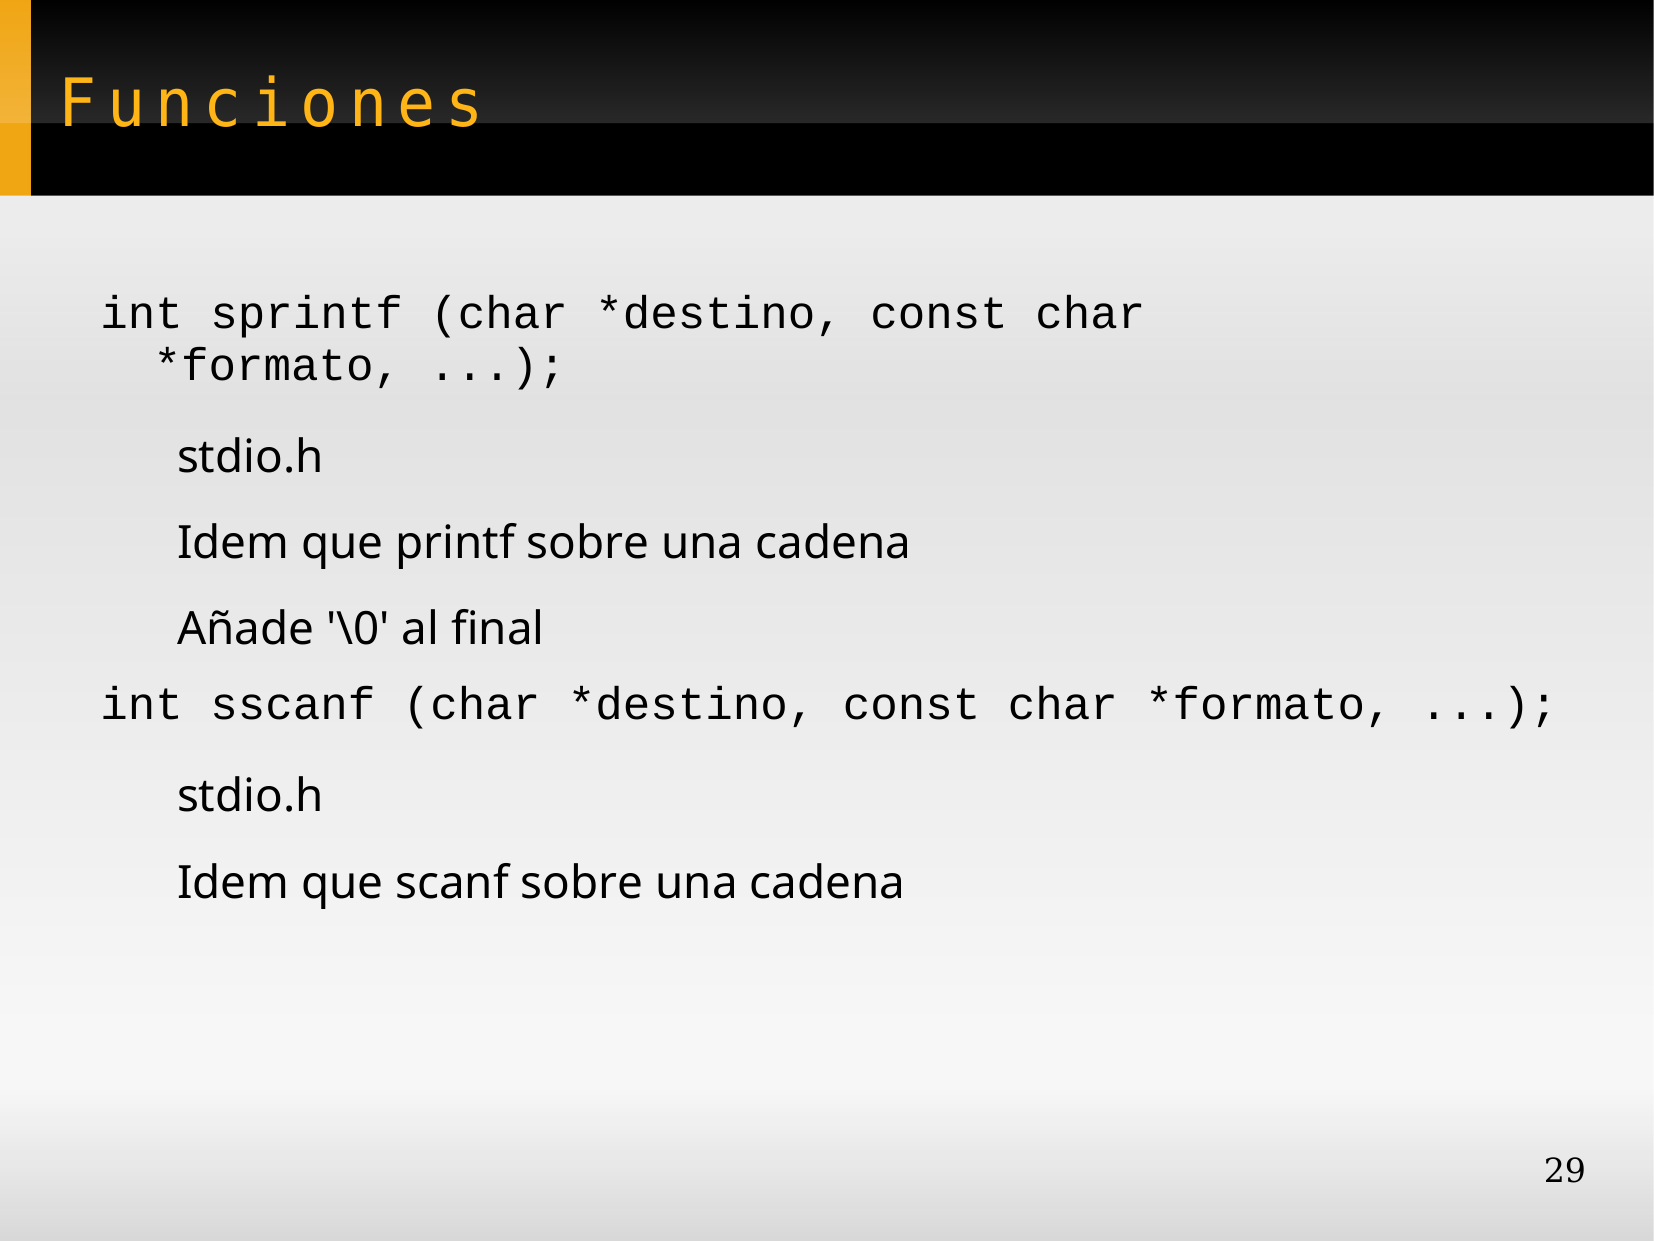

# Funciones
int sprintf (char *destino, const char *formato, ...);
stdio.h
Idem que printf sobre una cadena
Añade '\0' al final
int sscanf (char *destino, const char *formato, ...);
stdio.h
Idem que scanf sobre una cadena
29